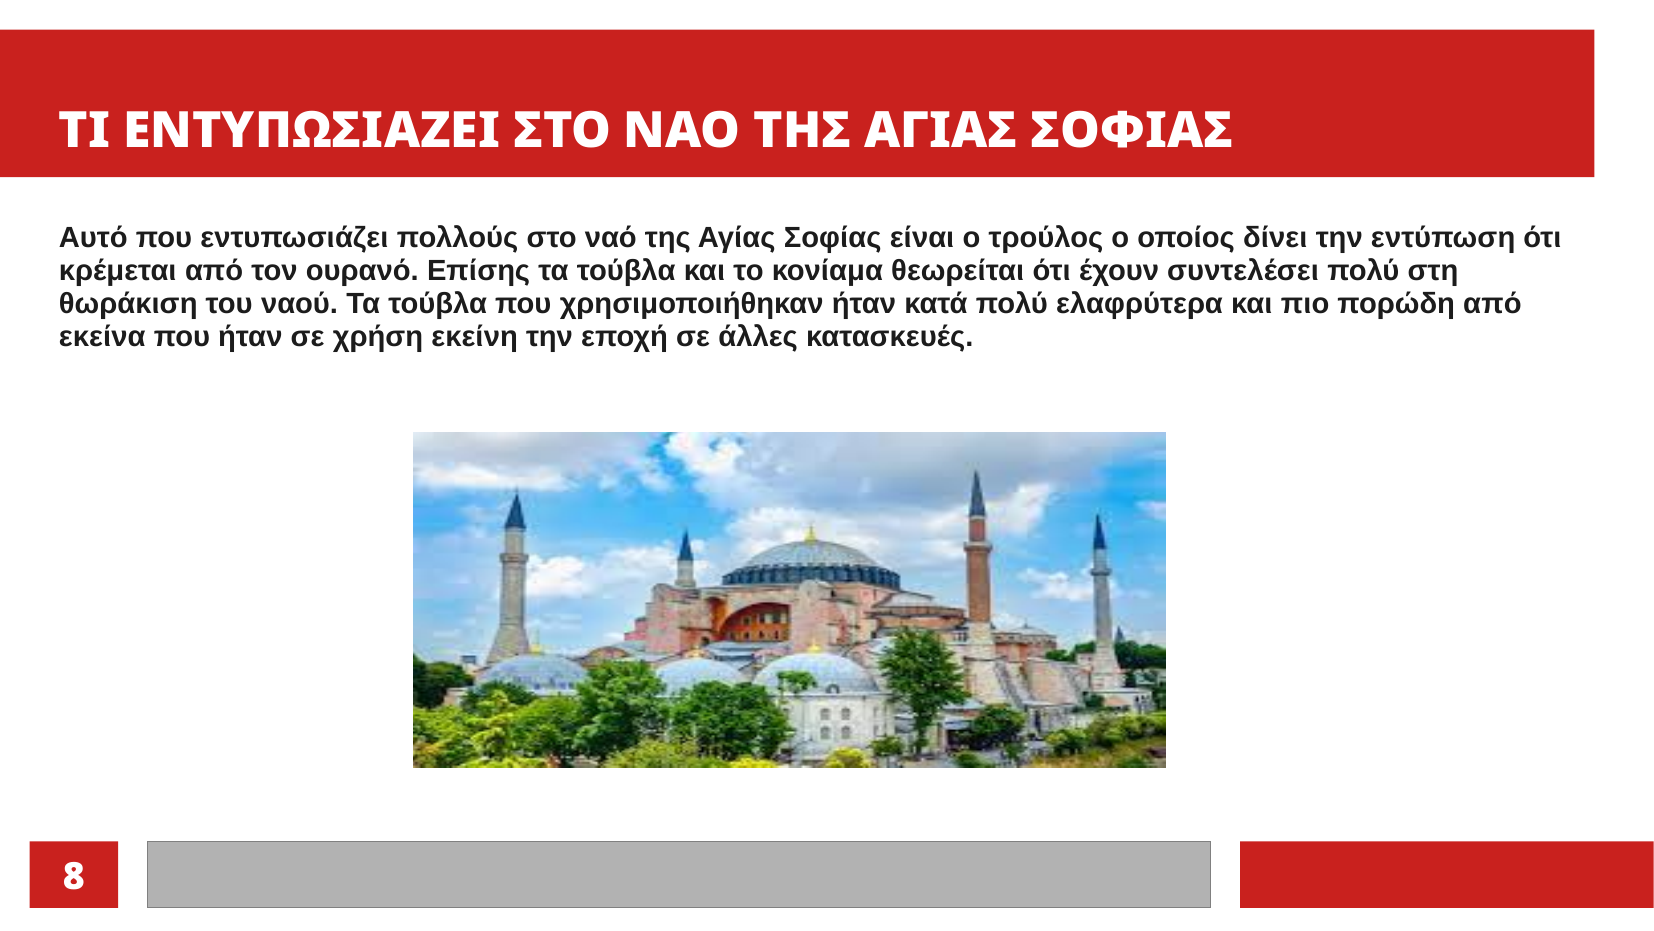

# ΤΙ ΕΝΤΥΠΩΣΙΑΖΕΙ ΣΤΟ ΝΑΟ ΤΗΣ ΑΓΙΑΣ ΣΟΦΙΑΣ
Αυτό που εντυπωσιάζει πολλούς στο ναό της Αγίας Σοφίας είναι ο τρούλος ο οποίος δίνει την εντύπωση ότι κρέμεται από τον ουρανό. Επίσης τα τούβλα και το κονίαμα θεωρείται ότι έχουν συντελέσει πολύ στη θωράκιση του ναού. Τα τούβλα που χρησιμοποιήθηκαν ήταν κατά πολύ ελαφρύτερα και πιο πορώδη από εκείνα που ήταν σε χρήση εκείνη την εποχή σε άλλες κατασκευές.
8